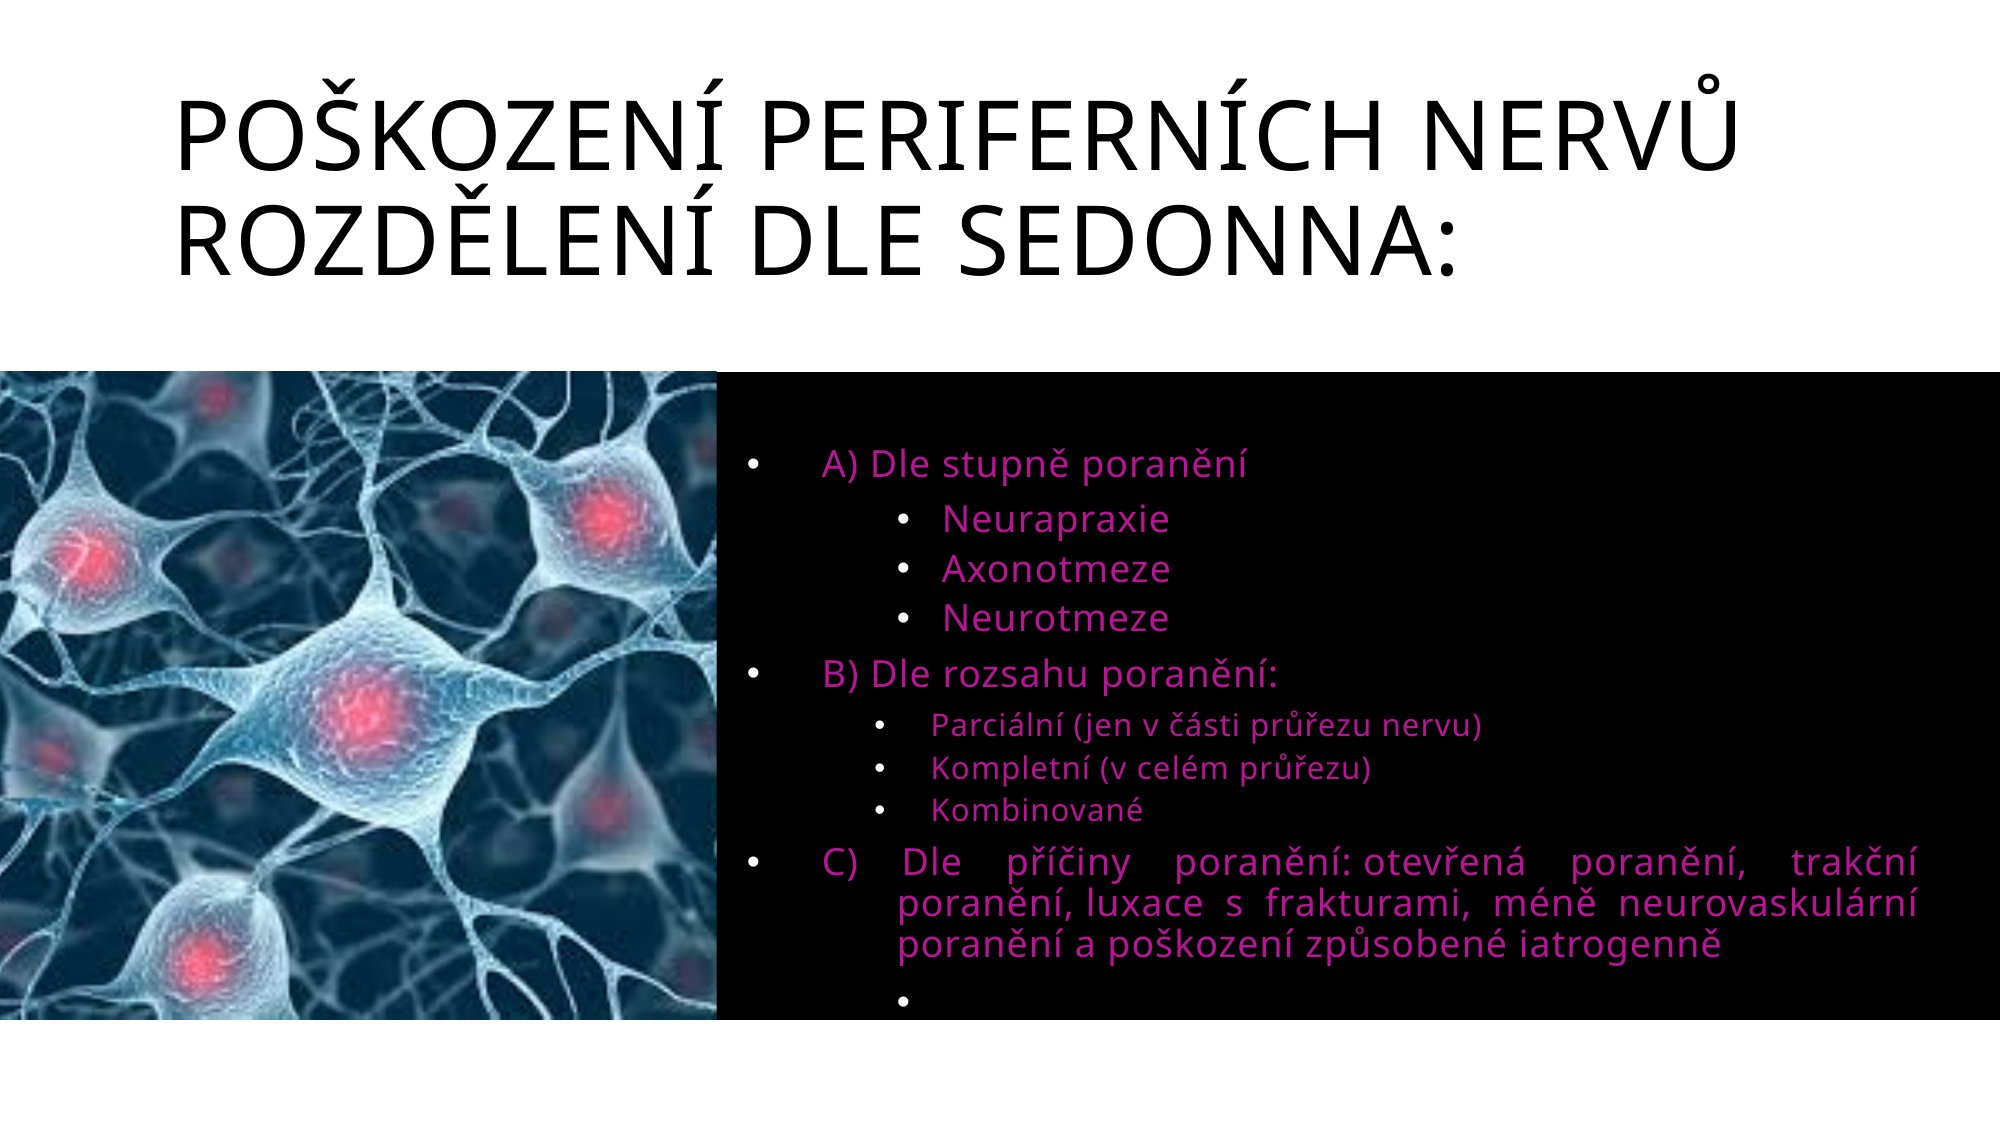

# Poškození periferních nervů rozdělení dle sedonna:
A) Dle stupně poranění
Neurapraxie
Axonotmeze
Neurotmeze
B) Dle rozsahu poranění:
Parciální (jen v části průřezu nervu)
Kompletní (v celém průřezu)
Kombinované
C) Dle příčiny poranění: otevřená poranění, trakční poranění, luxace s frakturami, méně neurovaskulární poranění a poškození způsobené iatrogenně